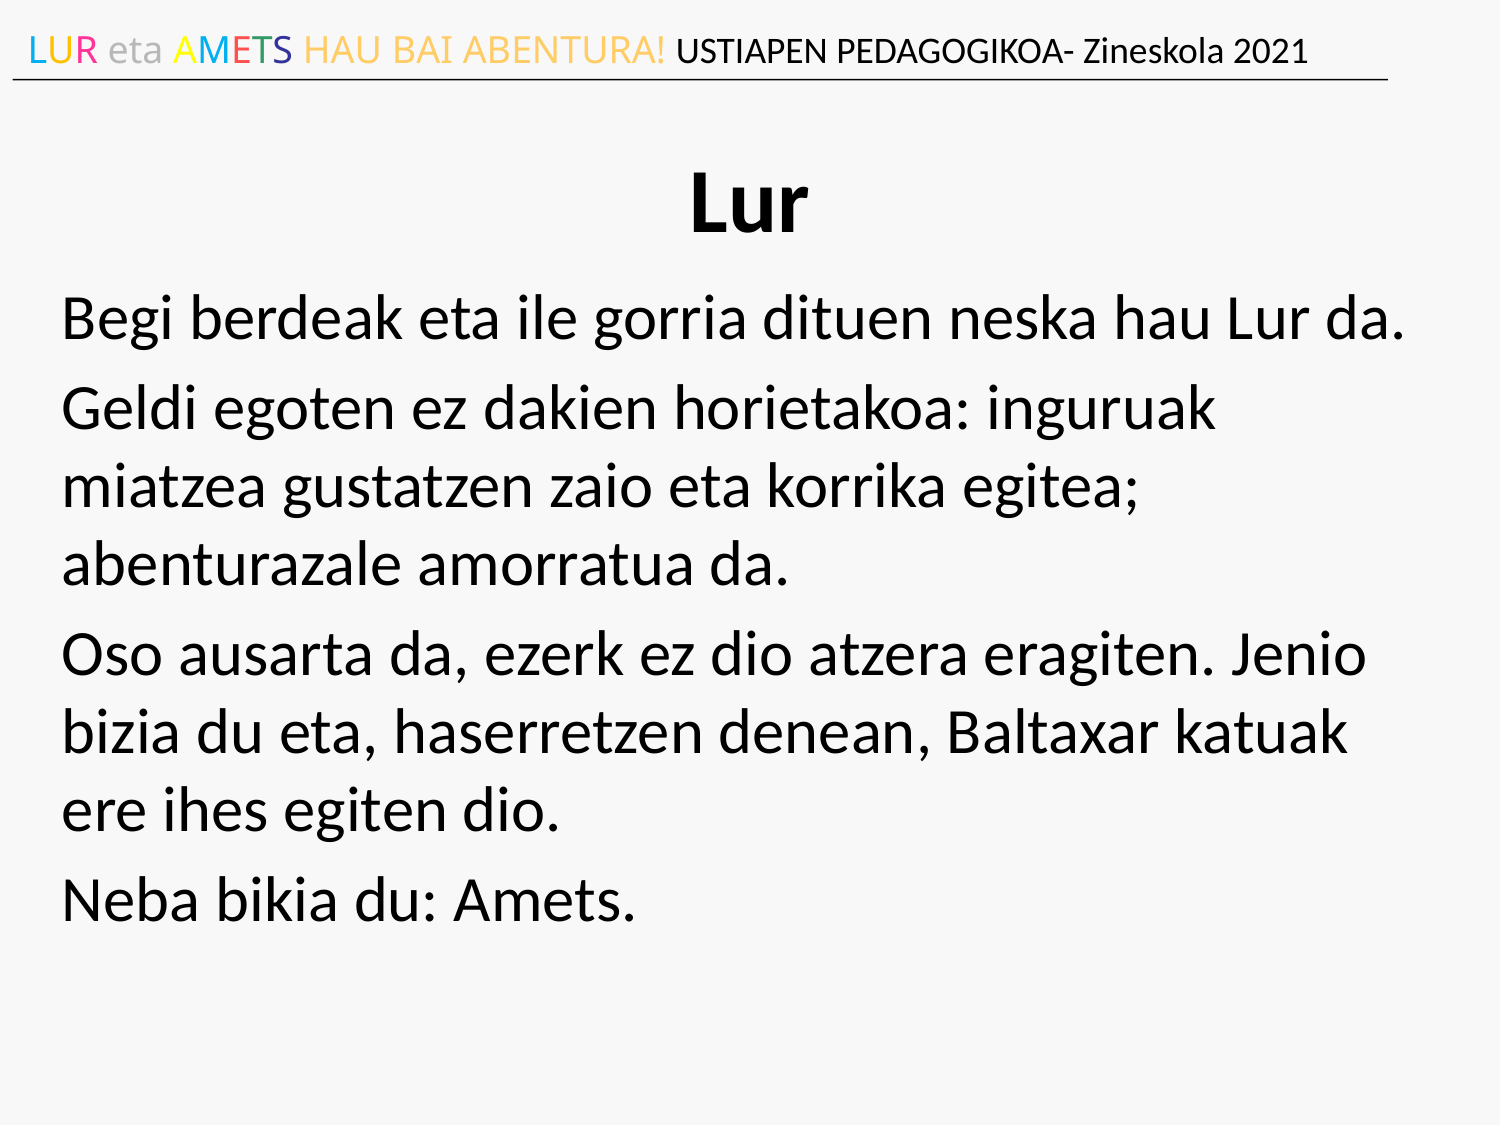

LUR eta AMETS HAU BAI ABENTURA! USTIAPEN PEDAGOGIKOA- Zineskola 2021
# Lur
Begi berdeak eta ile gorria dituen neska hau Lur da.
Geldi egoten ez dakien horietakoa: inguruak miatzea gustatzen zaio eta korrika egitea; abenturazale amorratua da.
Oso ausarta da, ezerk ez dio atzera eragiten. Jenio bizia du eta, haserretzen denean, Baltaxar katuak ere ihes egiten dio.
Neba bikia du: Amets.